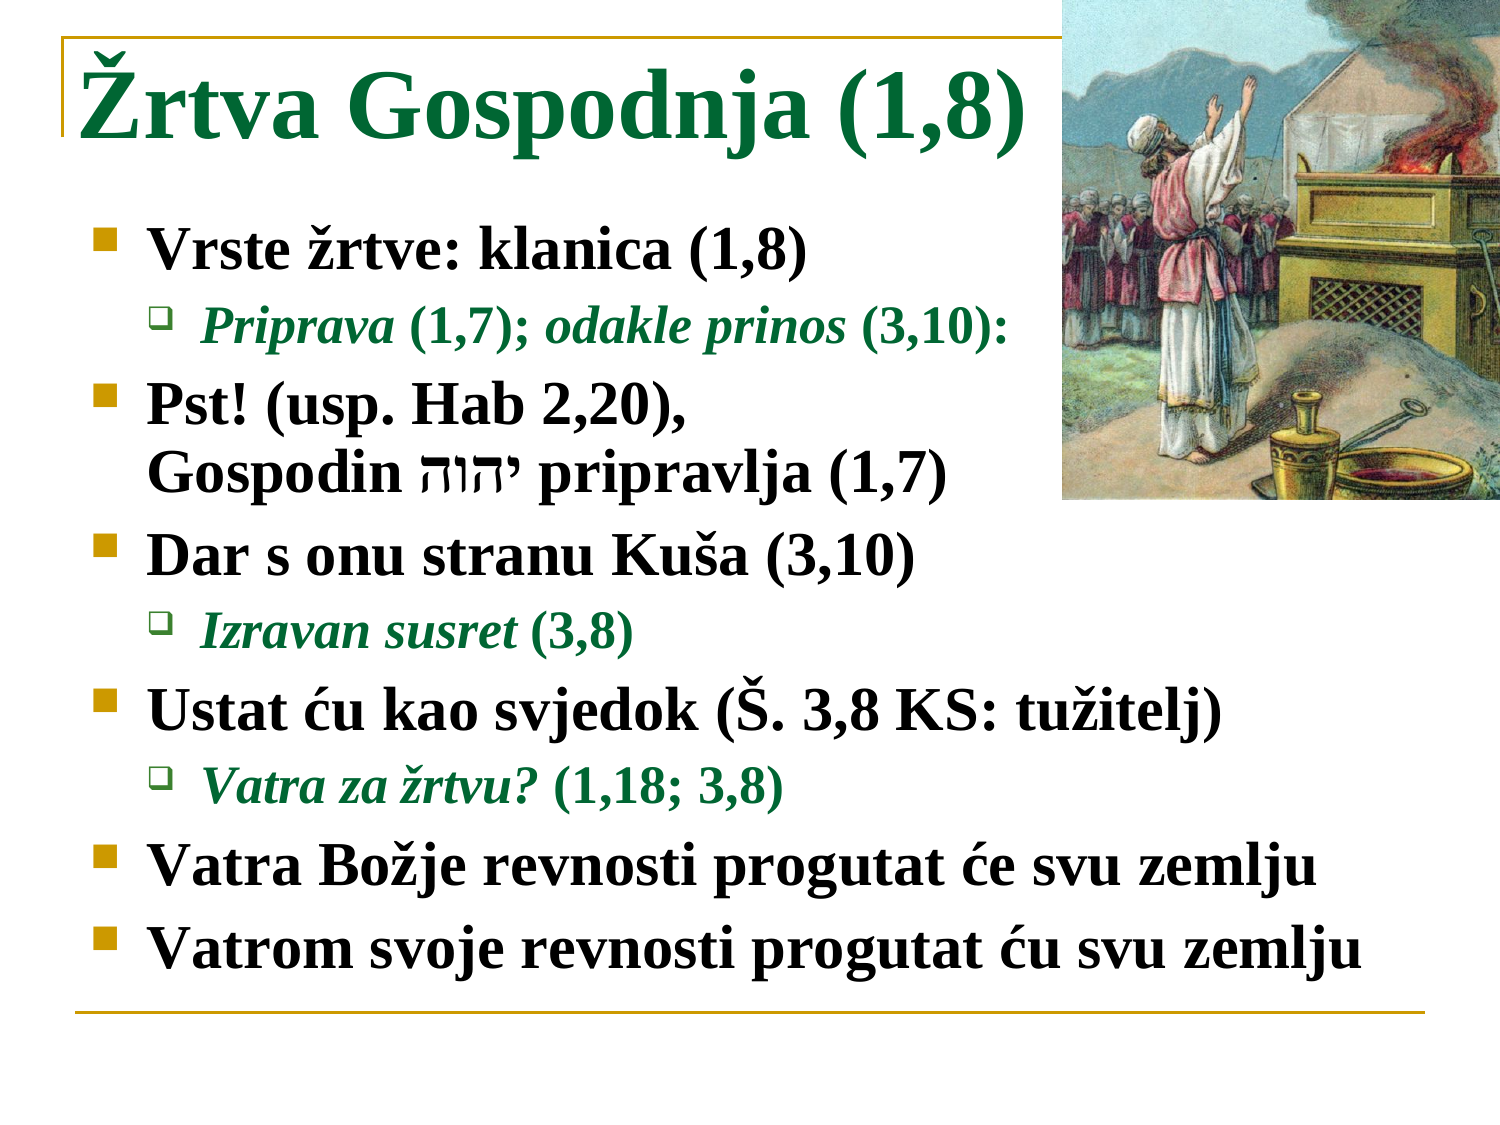

# Žrtva Gospodnja (1,8)
Vrste žrtve: klanica (1,8)
Priprava (1,7); odakle prinos (3,10):
Pst! (usp. Hab 2,20),
Gospodin יהוה pripravlja (1,7)
Dar s onu stranu Kuša (3,10)
Izravan susret (3,8)
Ustat ću kao svjedok (Š. 3,8 KS: tužitelj)
Vatra za žrtvu? (1,18; 3,8)
Vatra Božje revnosti progutat će svu zemlju
Vatrom svoje revnosti progutat ću svu zemlju